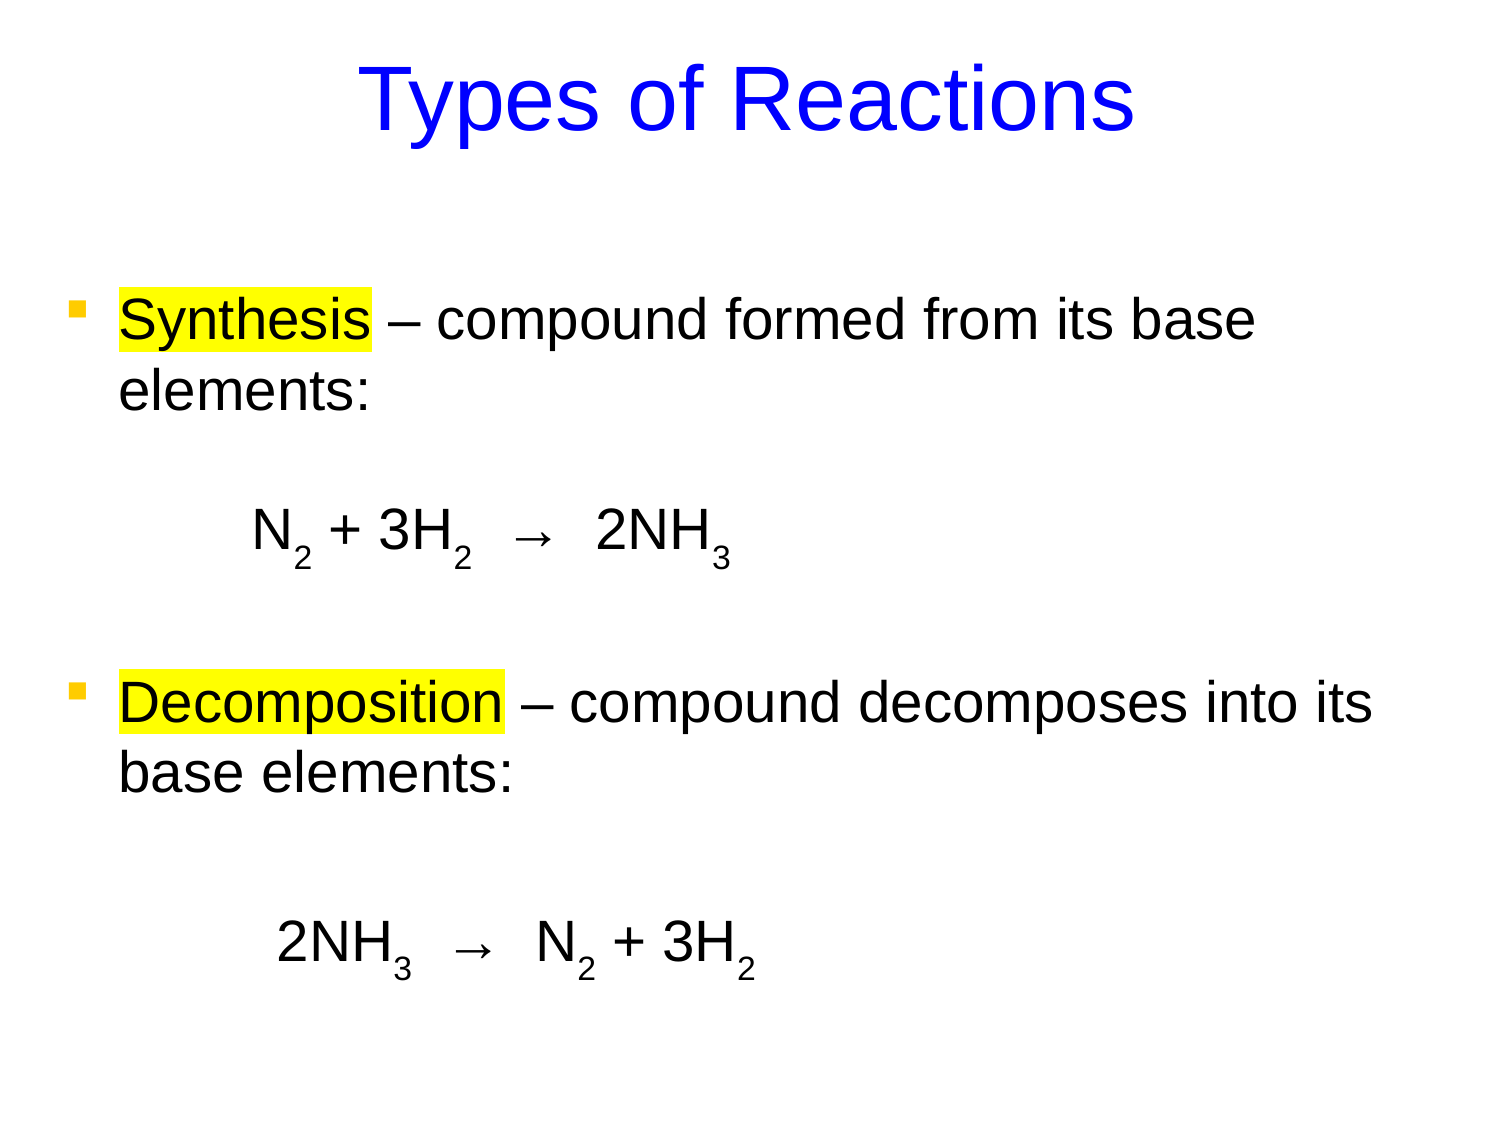

# Types of Reactions
Synthesis – compound formed from its base elements:
N2 + 3H2 → 2NH3
Decomposition – compound decomposes into its base elements:
2NH3 → N2 + 3H2